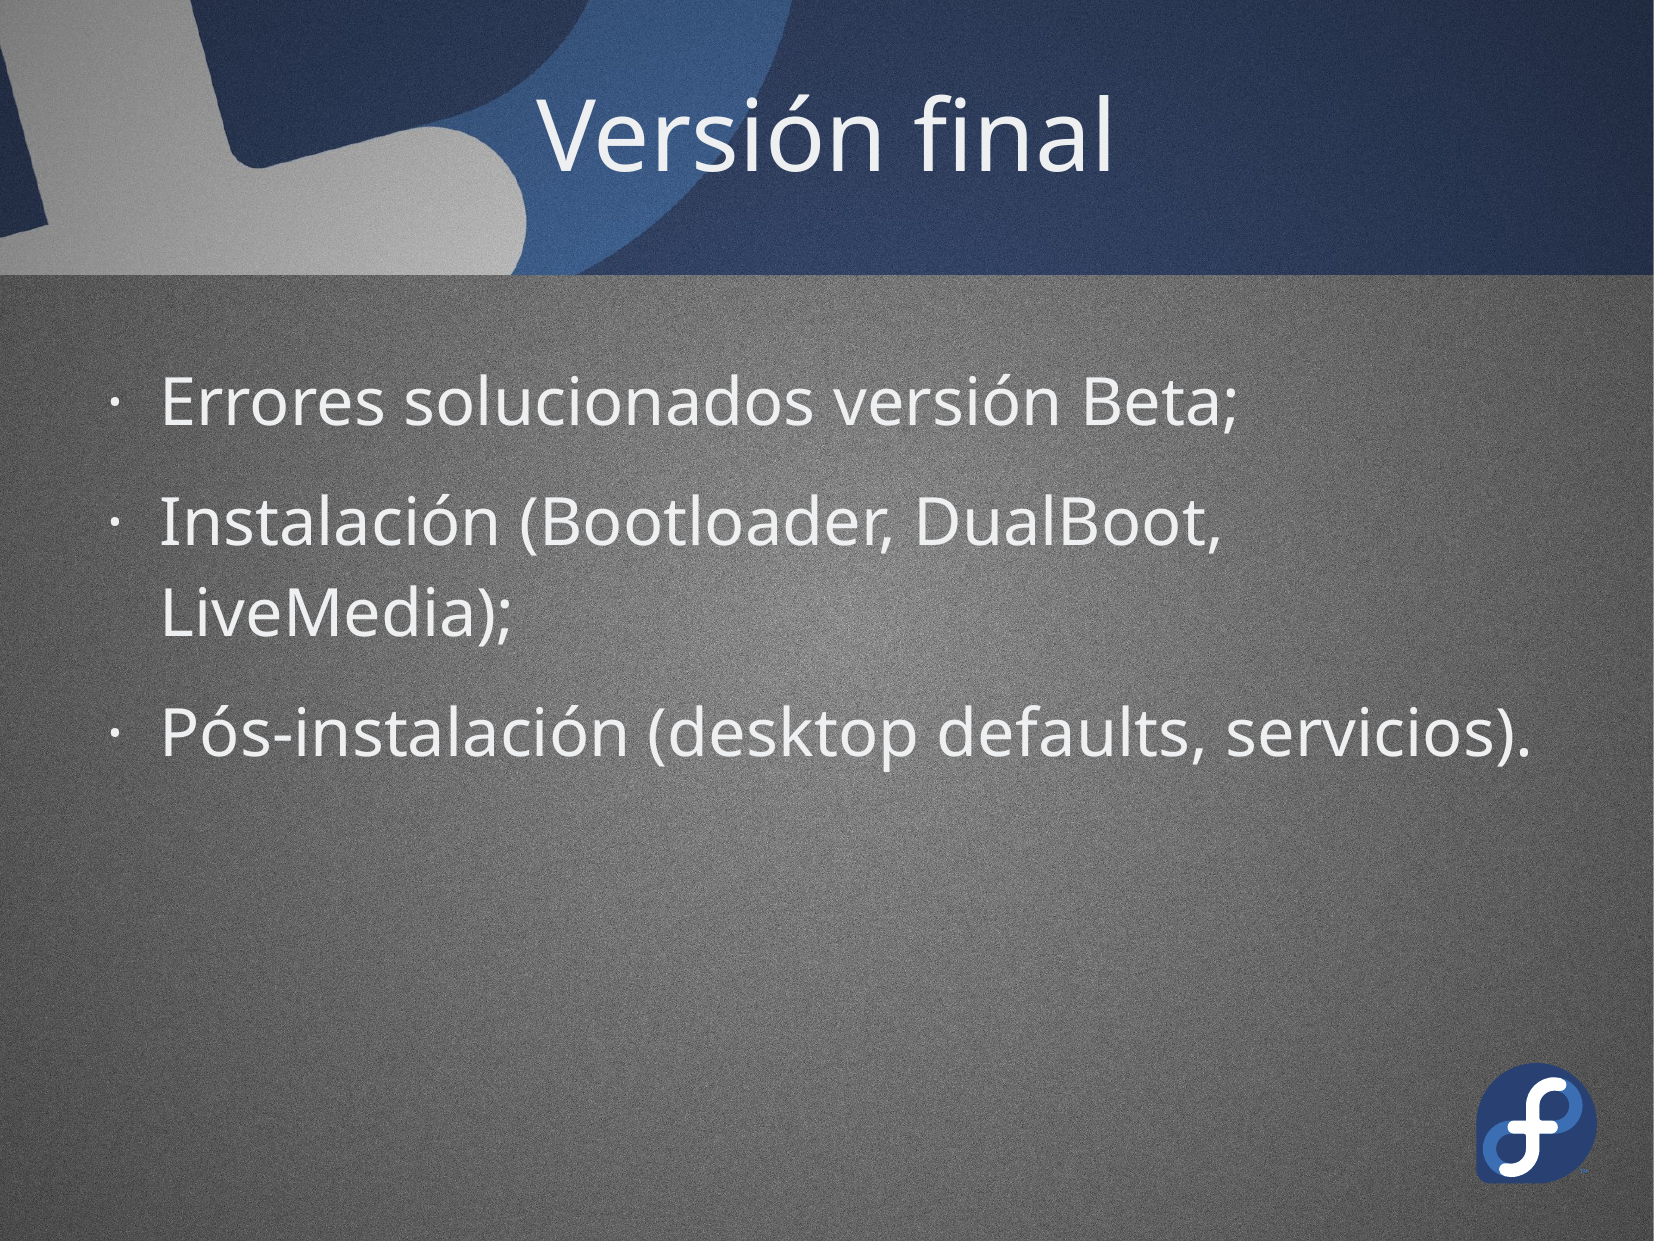

# Versión final
Errores solucionados versión Beta;
Instalación (Bootloader, DualBoot, LiveMedia);
Pós-instalación (desktop defaults, servicios).